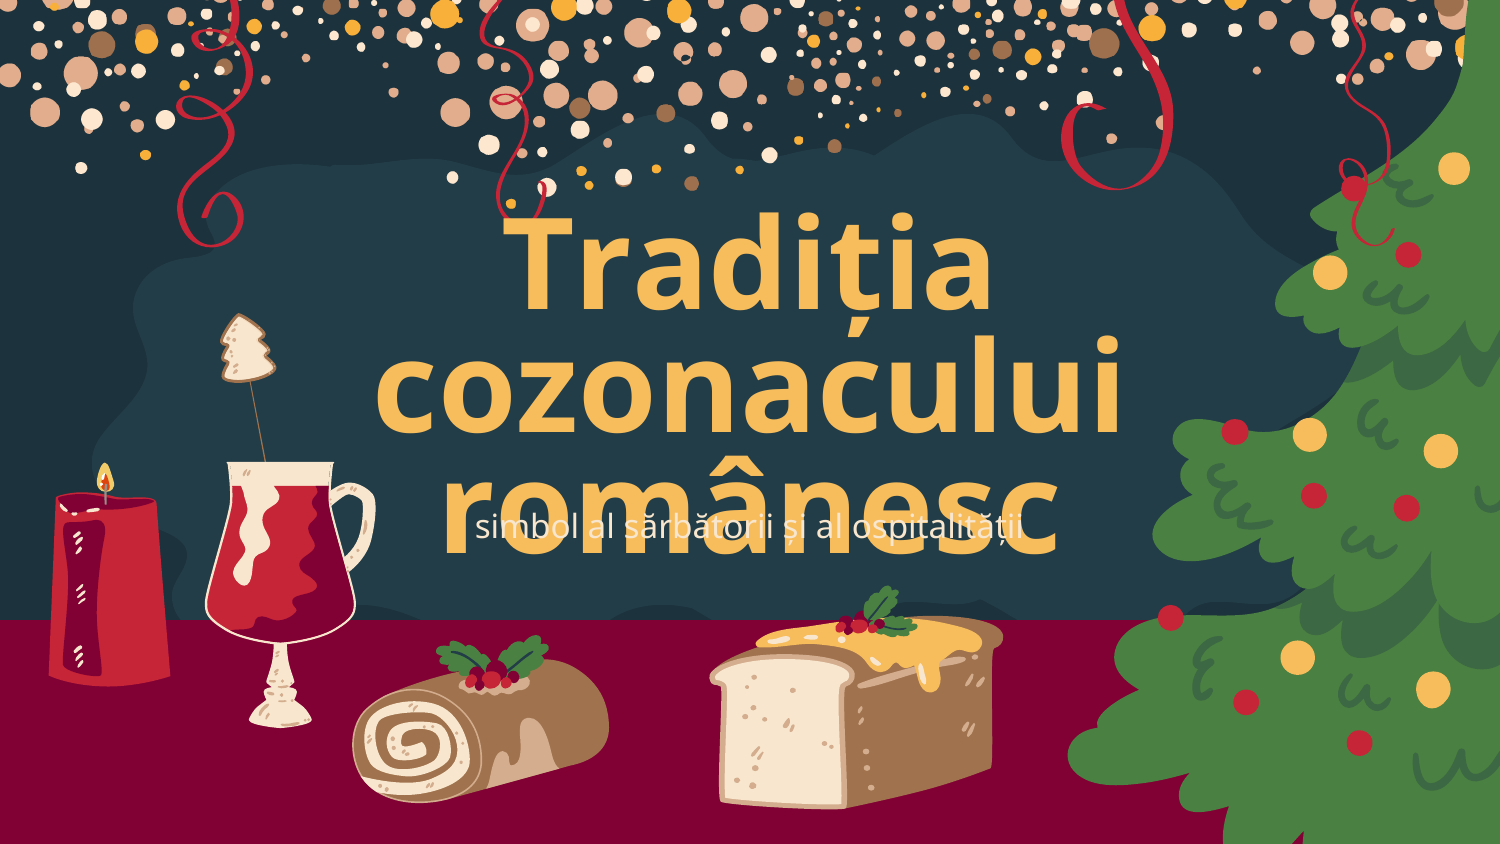

# Tradiția cozonacului românesc
simbol al sărbătorii și al ospitalității